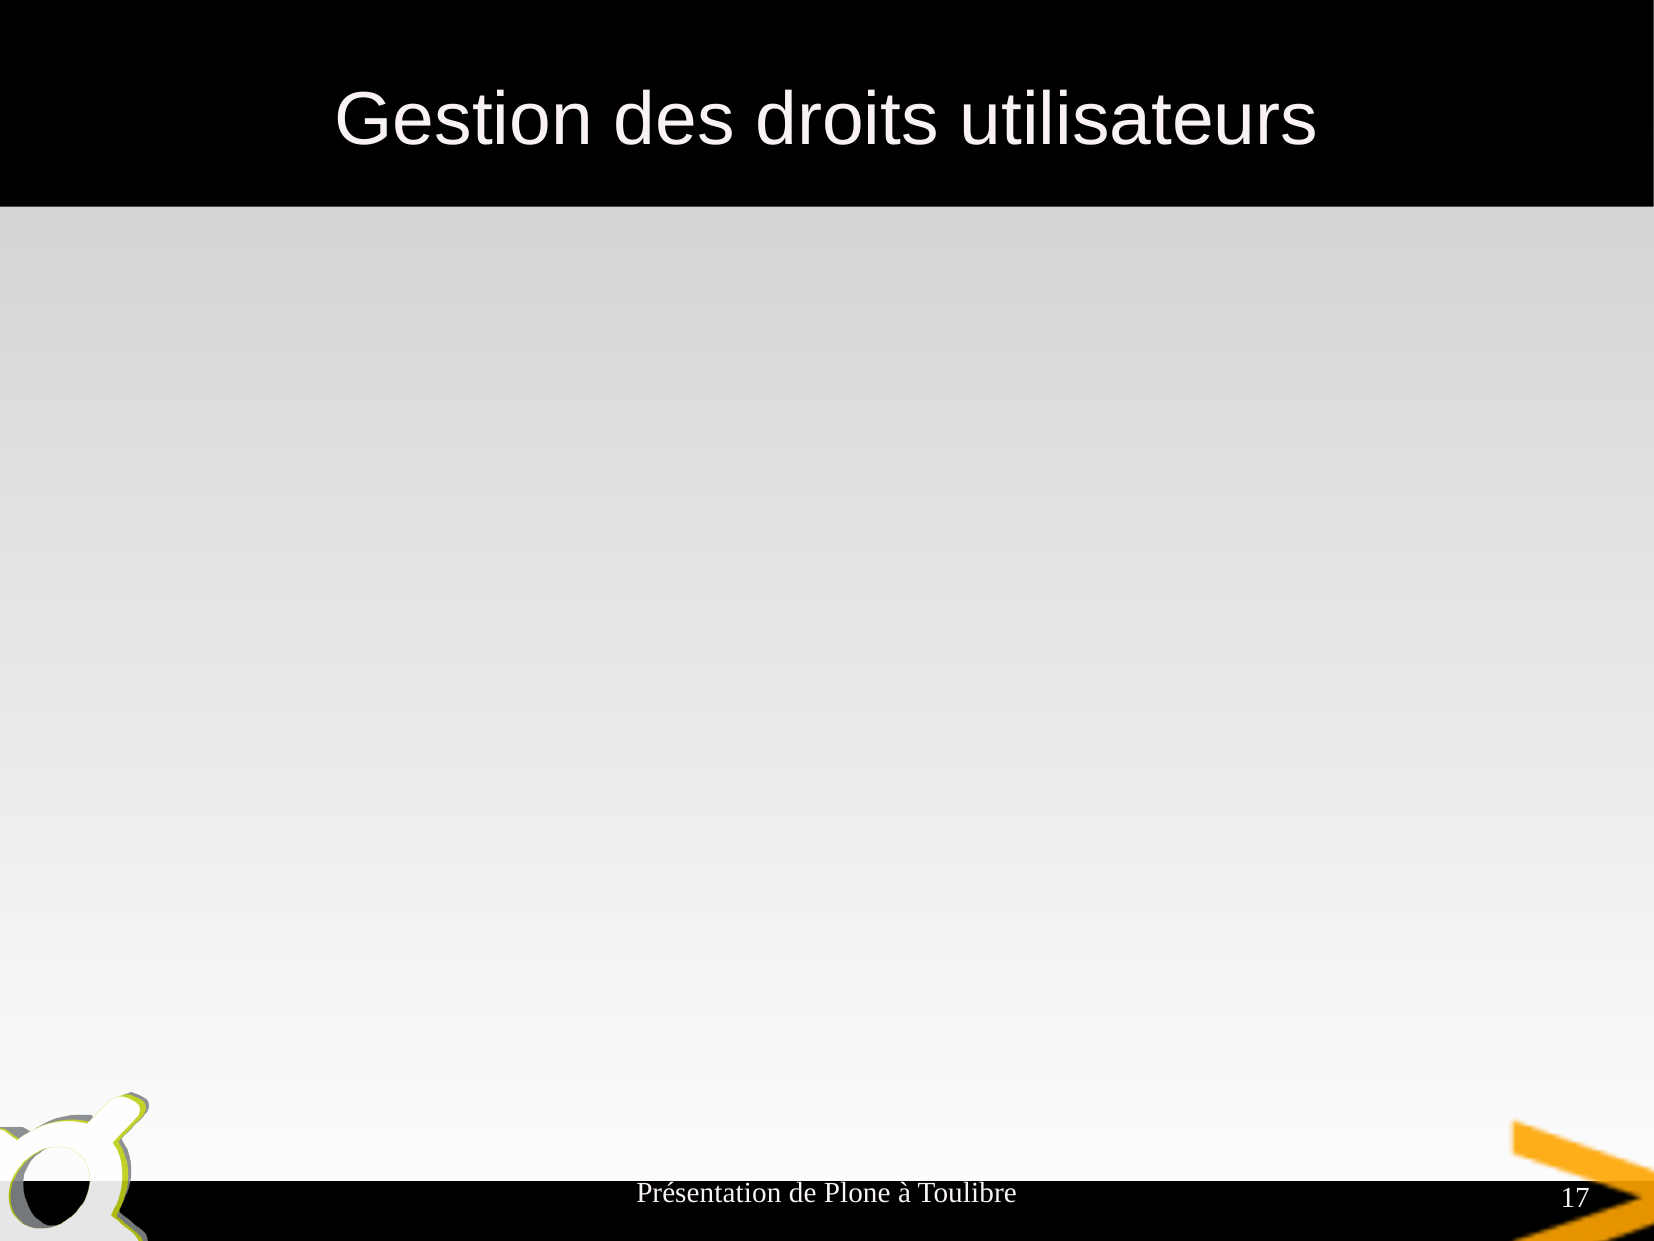

# Gestion des droits utilisateurs
Présentation de Plone à Toulibre
17